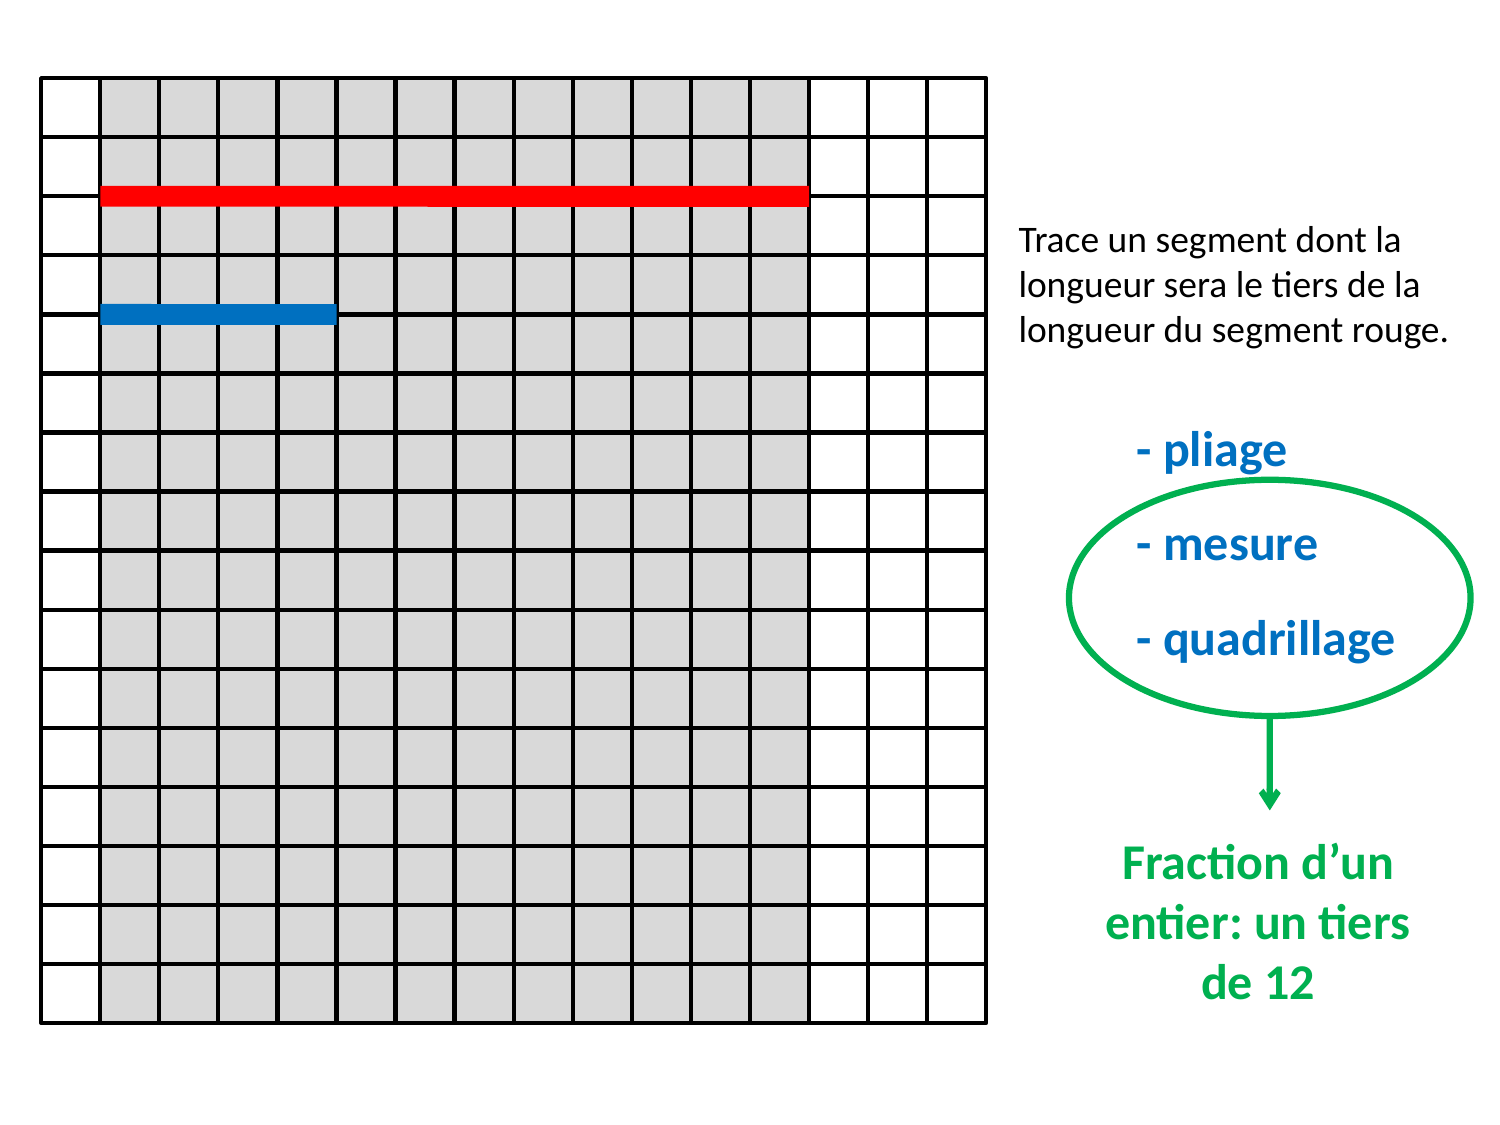

Trace un segment dont la longueur sera le tiers de la longueur du segment rouge.
- pliage
- mesure
- quadrillage
Fraction d’un entier: un tiers de 12